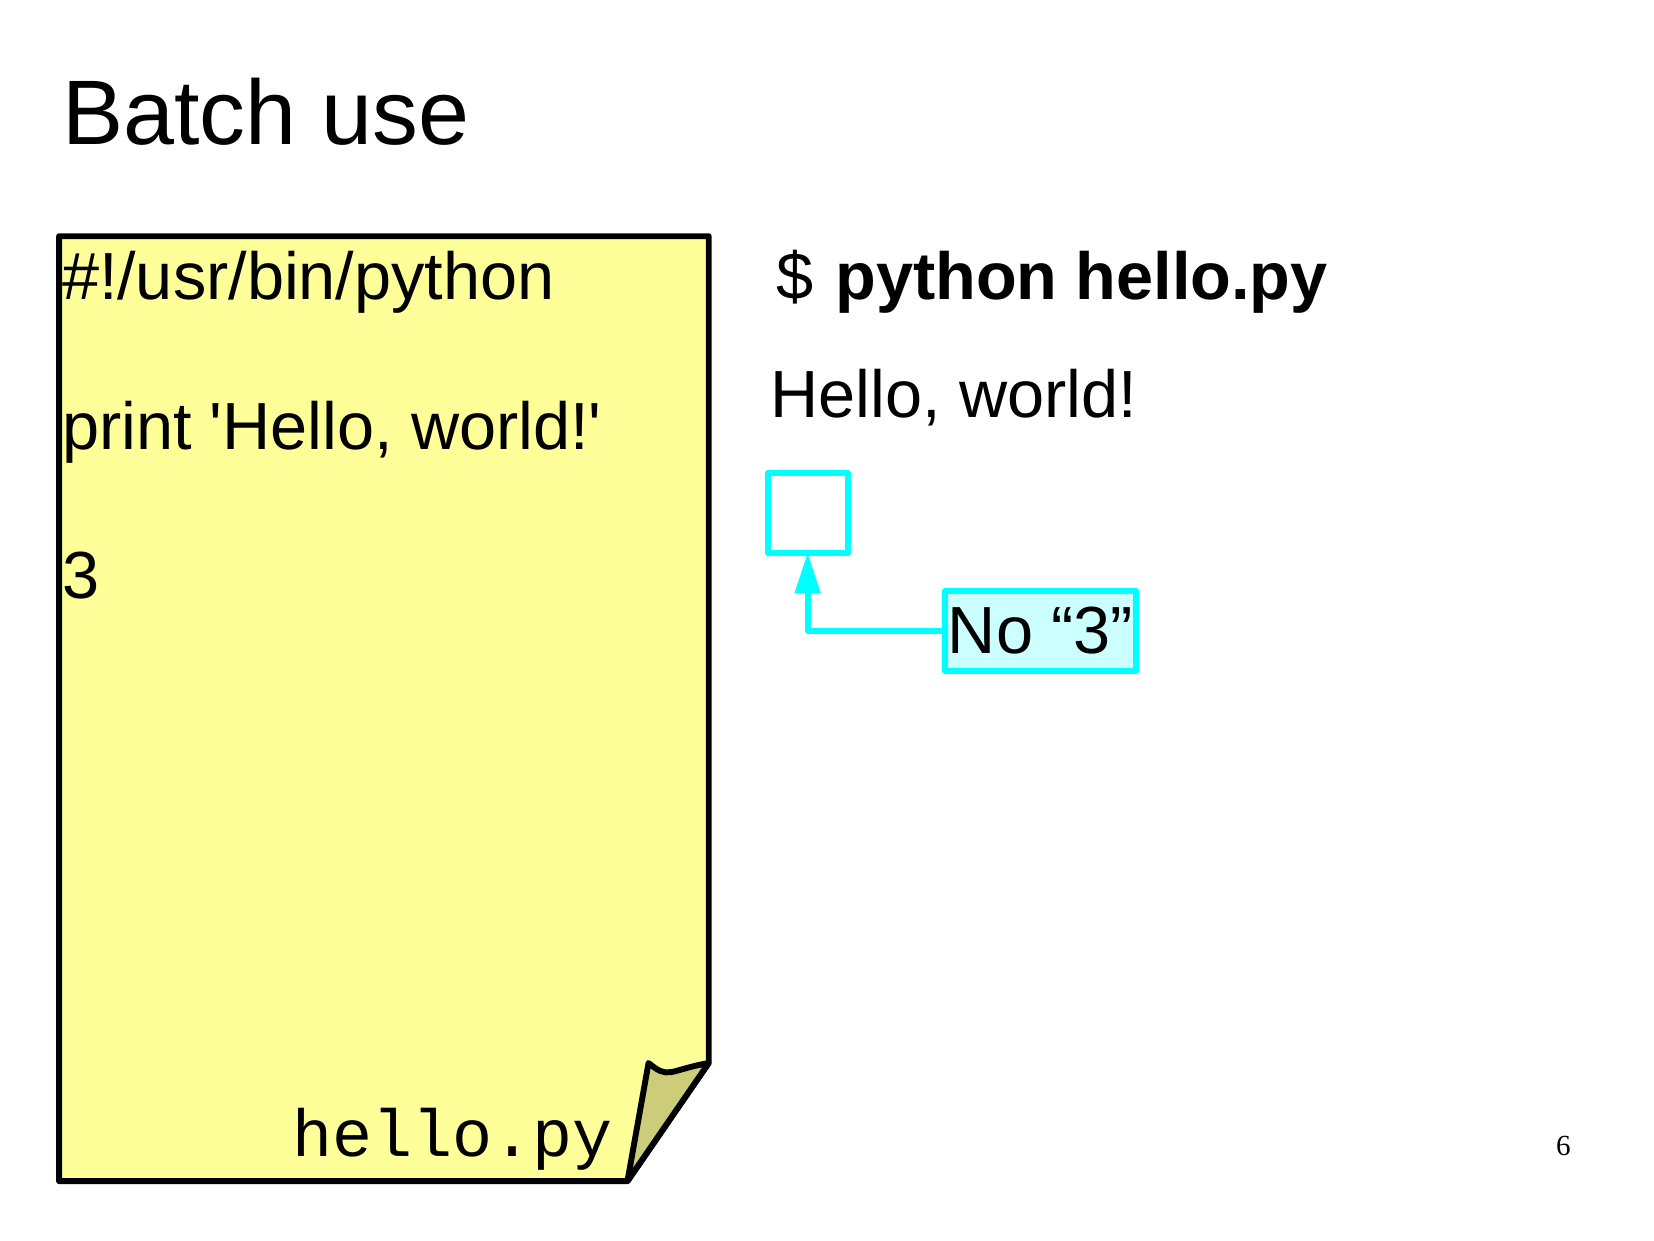

Batch use
#!/usr/bin/python
print 'Hello, world!'
3
$
python hello.py
Hello, world!
No “3”
hello.py
6